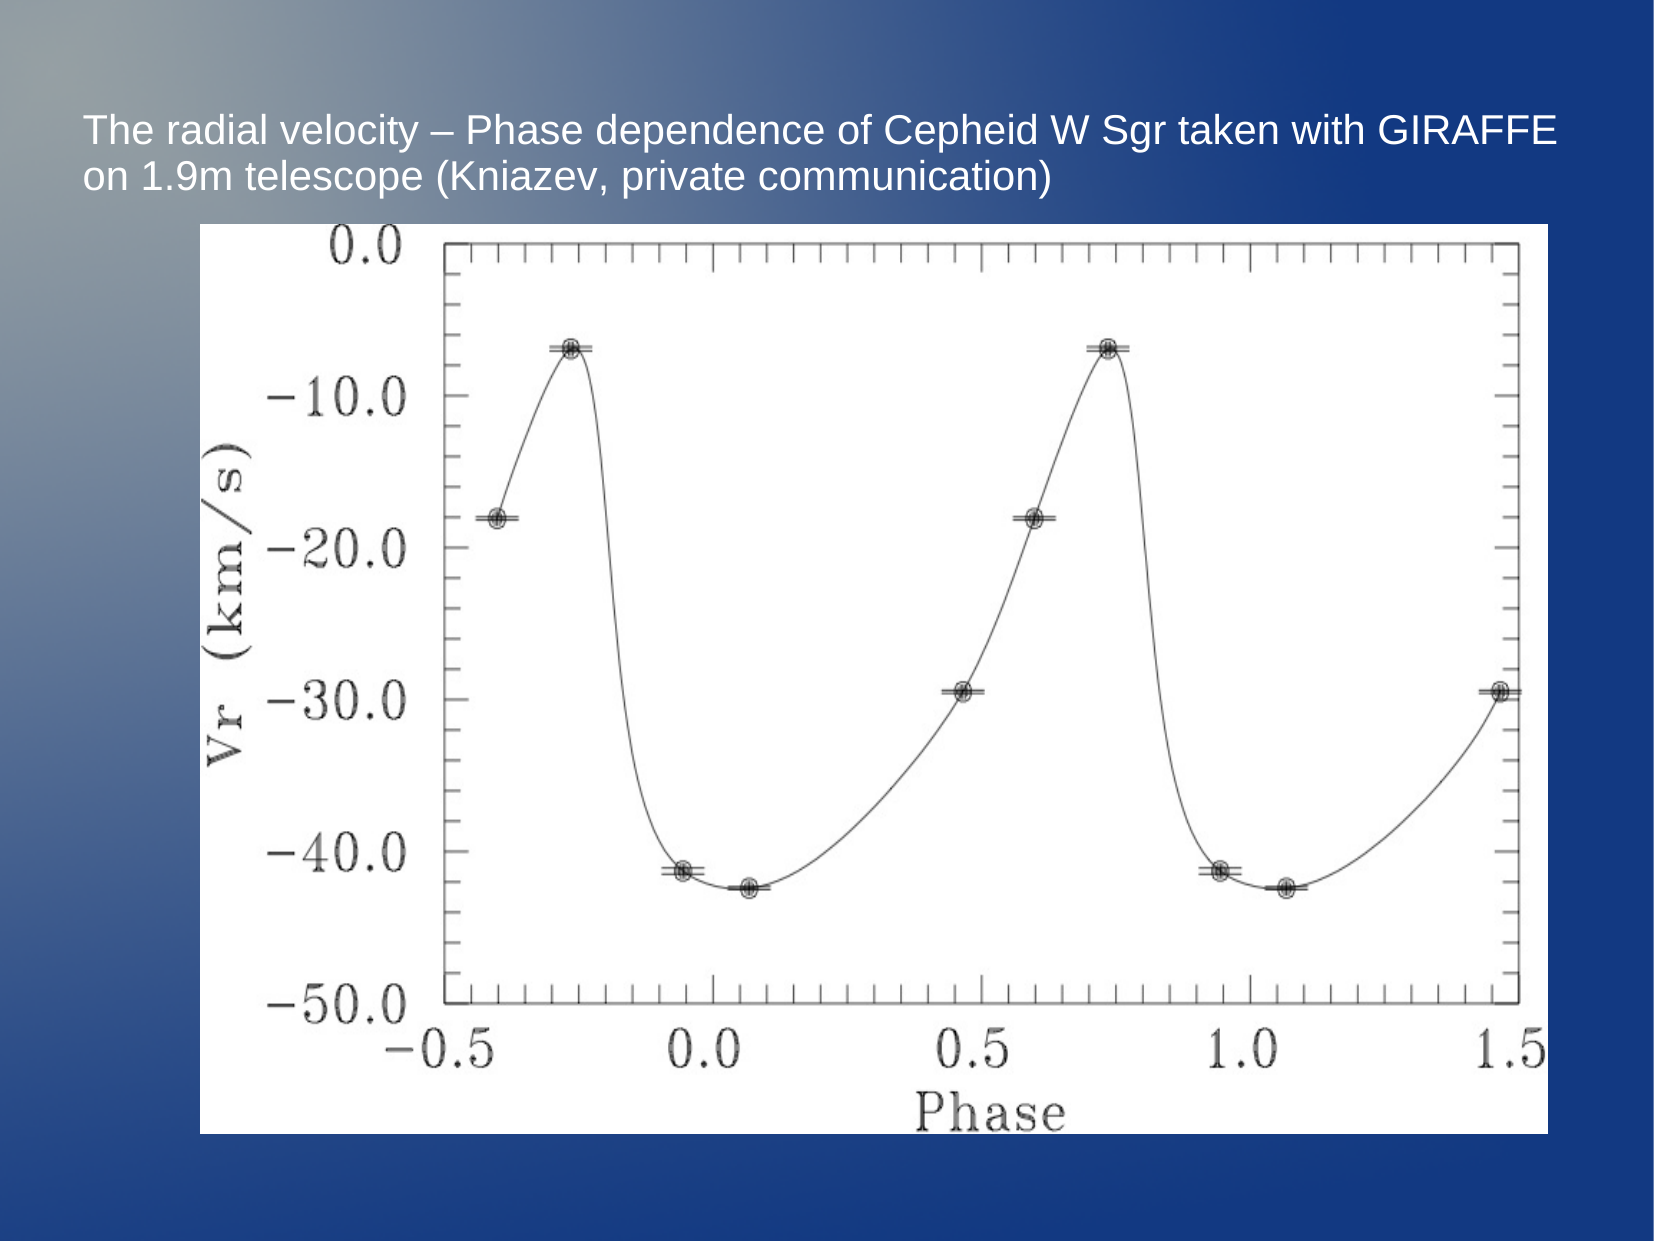

# The radial velocity – Phase dependence of Cepheid W Sgr taken with GIRAFFE on 1.9m telescope (Kniazev, private communication)